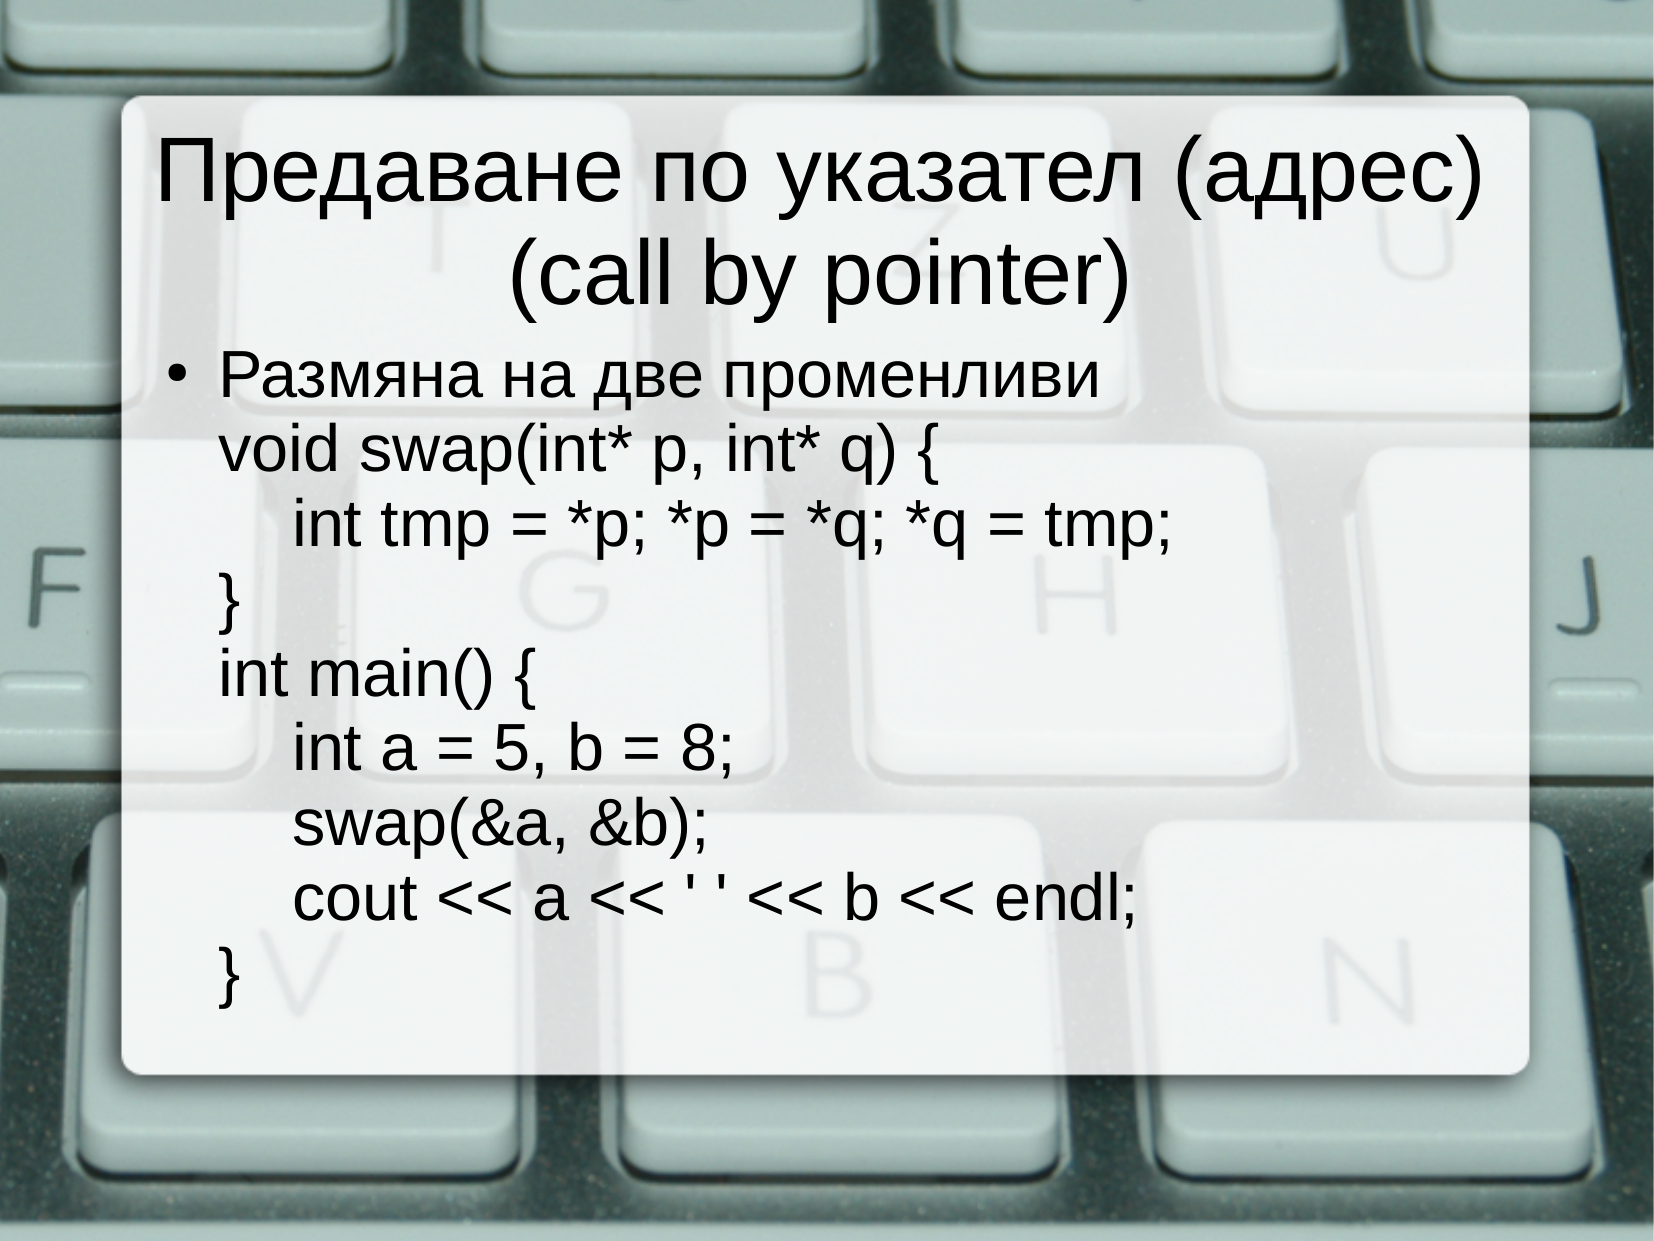

# Предаване по указател (адрес) (call by pointer)
Размяна на две променливи
void swap(int* p, int* q) {
	int tmp = *p; *p = *q; *q = tmp;
}
int main() {
	int a = 5, b = 8;
	swap(&a, &b);
	cout << a << ' ' << b << endl;
}